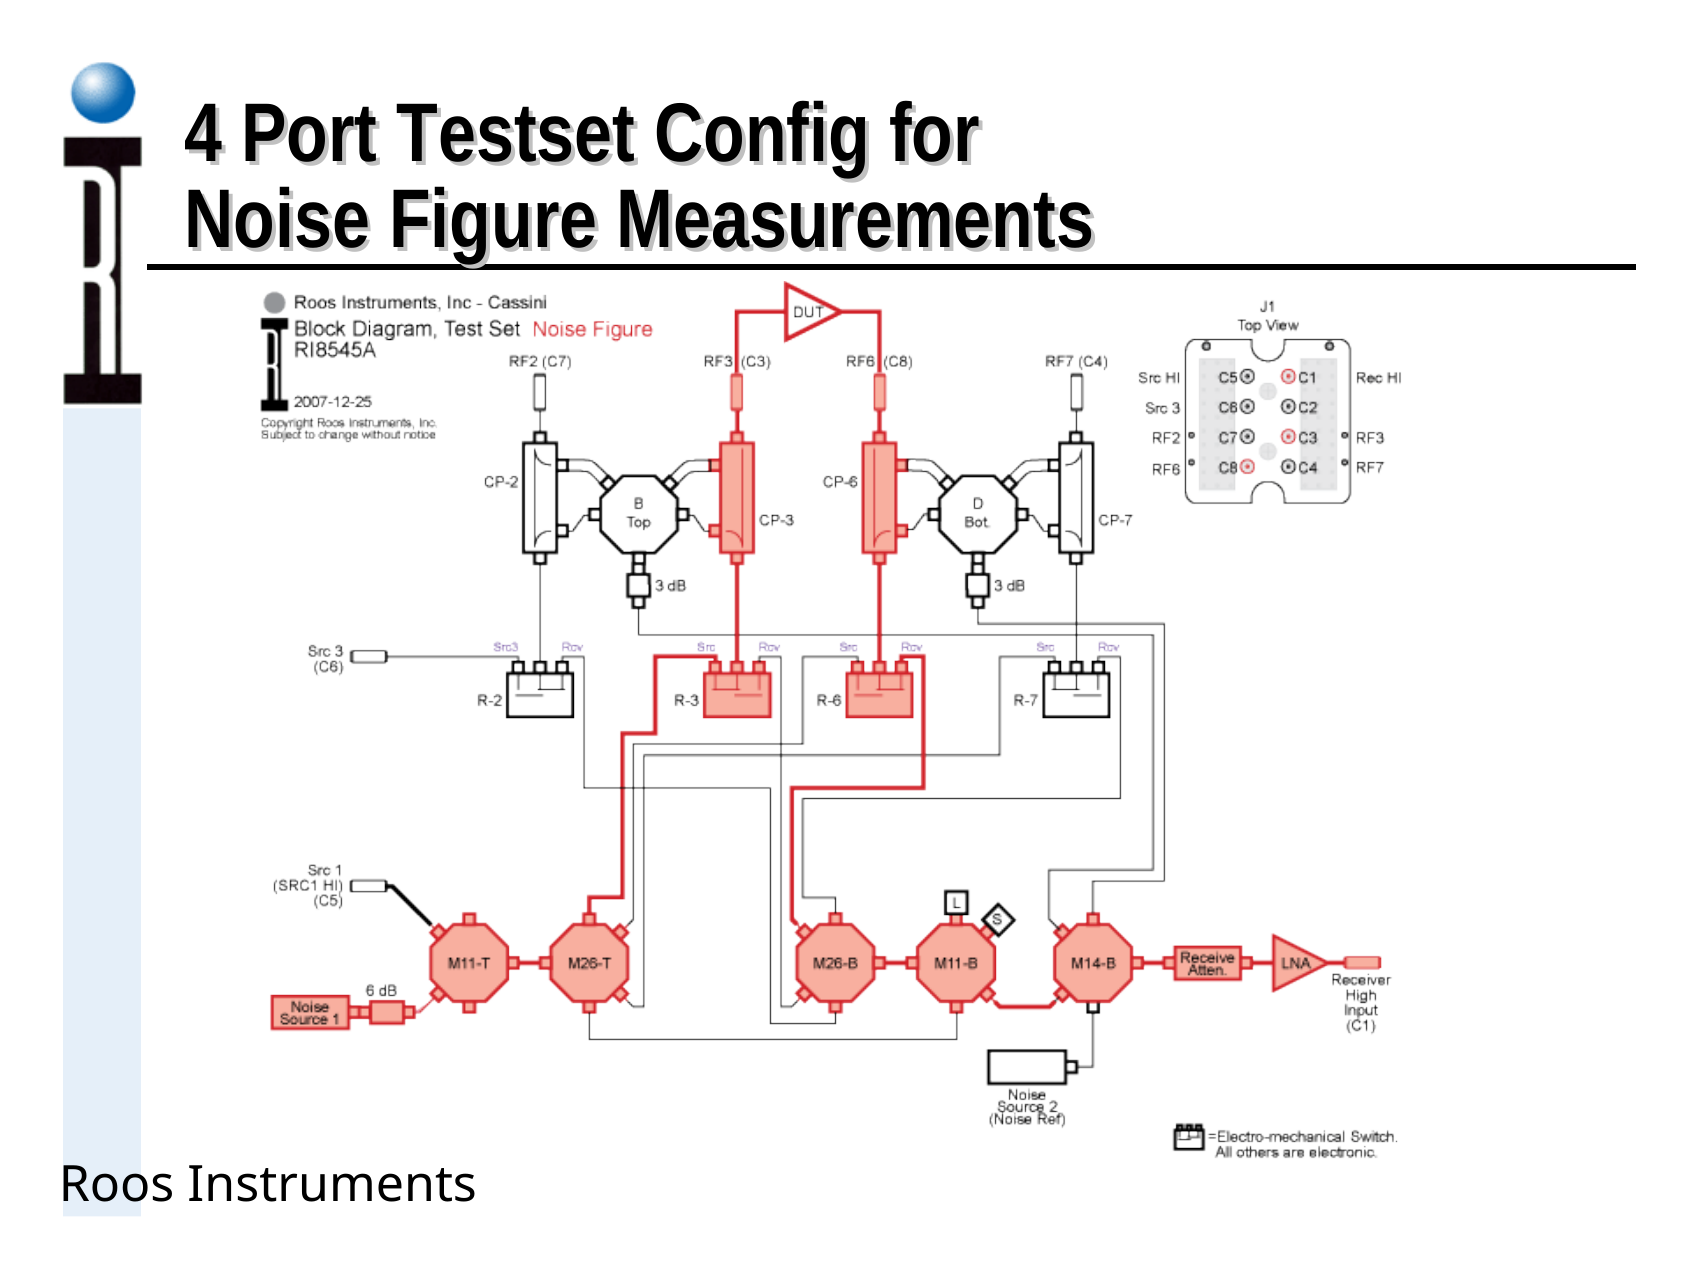

4 Port Testset Config for
Noise Figure Measurements